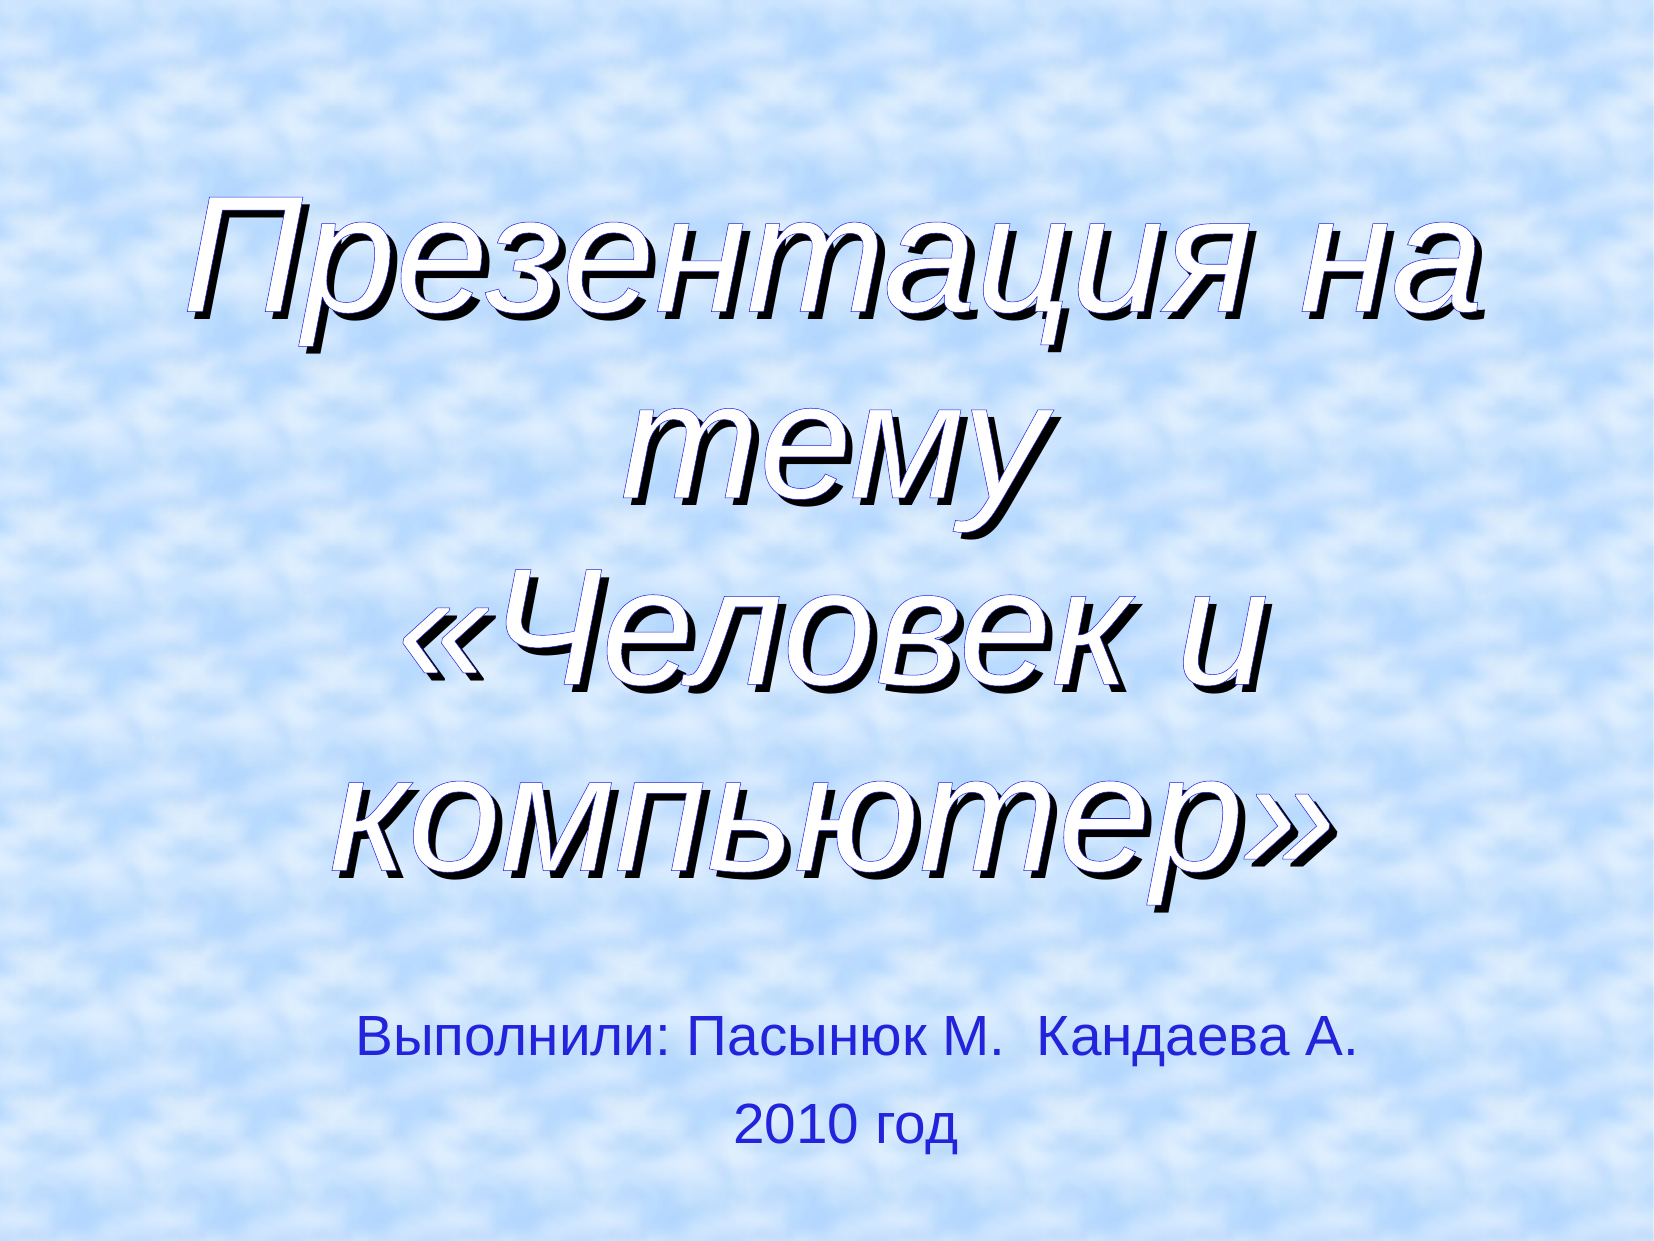

# Презентация на тему «Человек и компьютер»
Выполнили: Пасынюк М. Кандаева А.
 2010 год